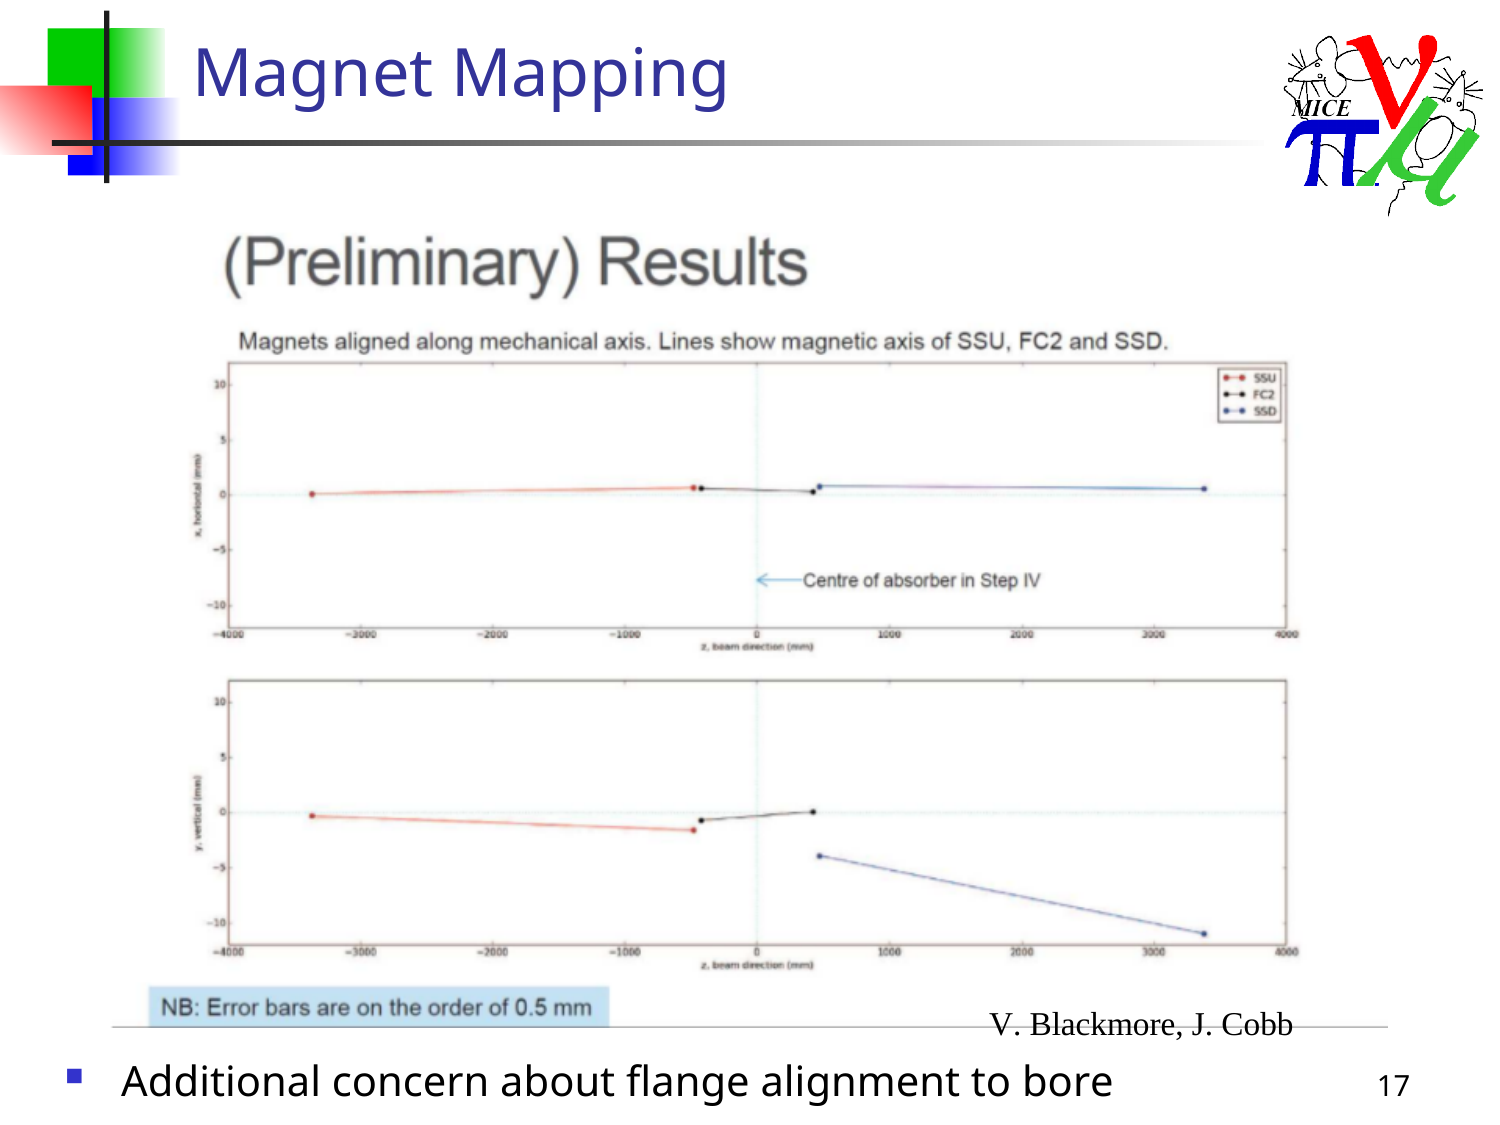

# Magnet Mapping
V. Blackmore, J. Cobb
17
Additional concern about flange alignment to bore